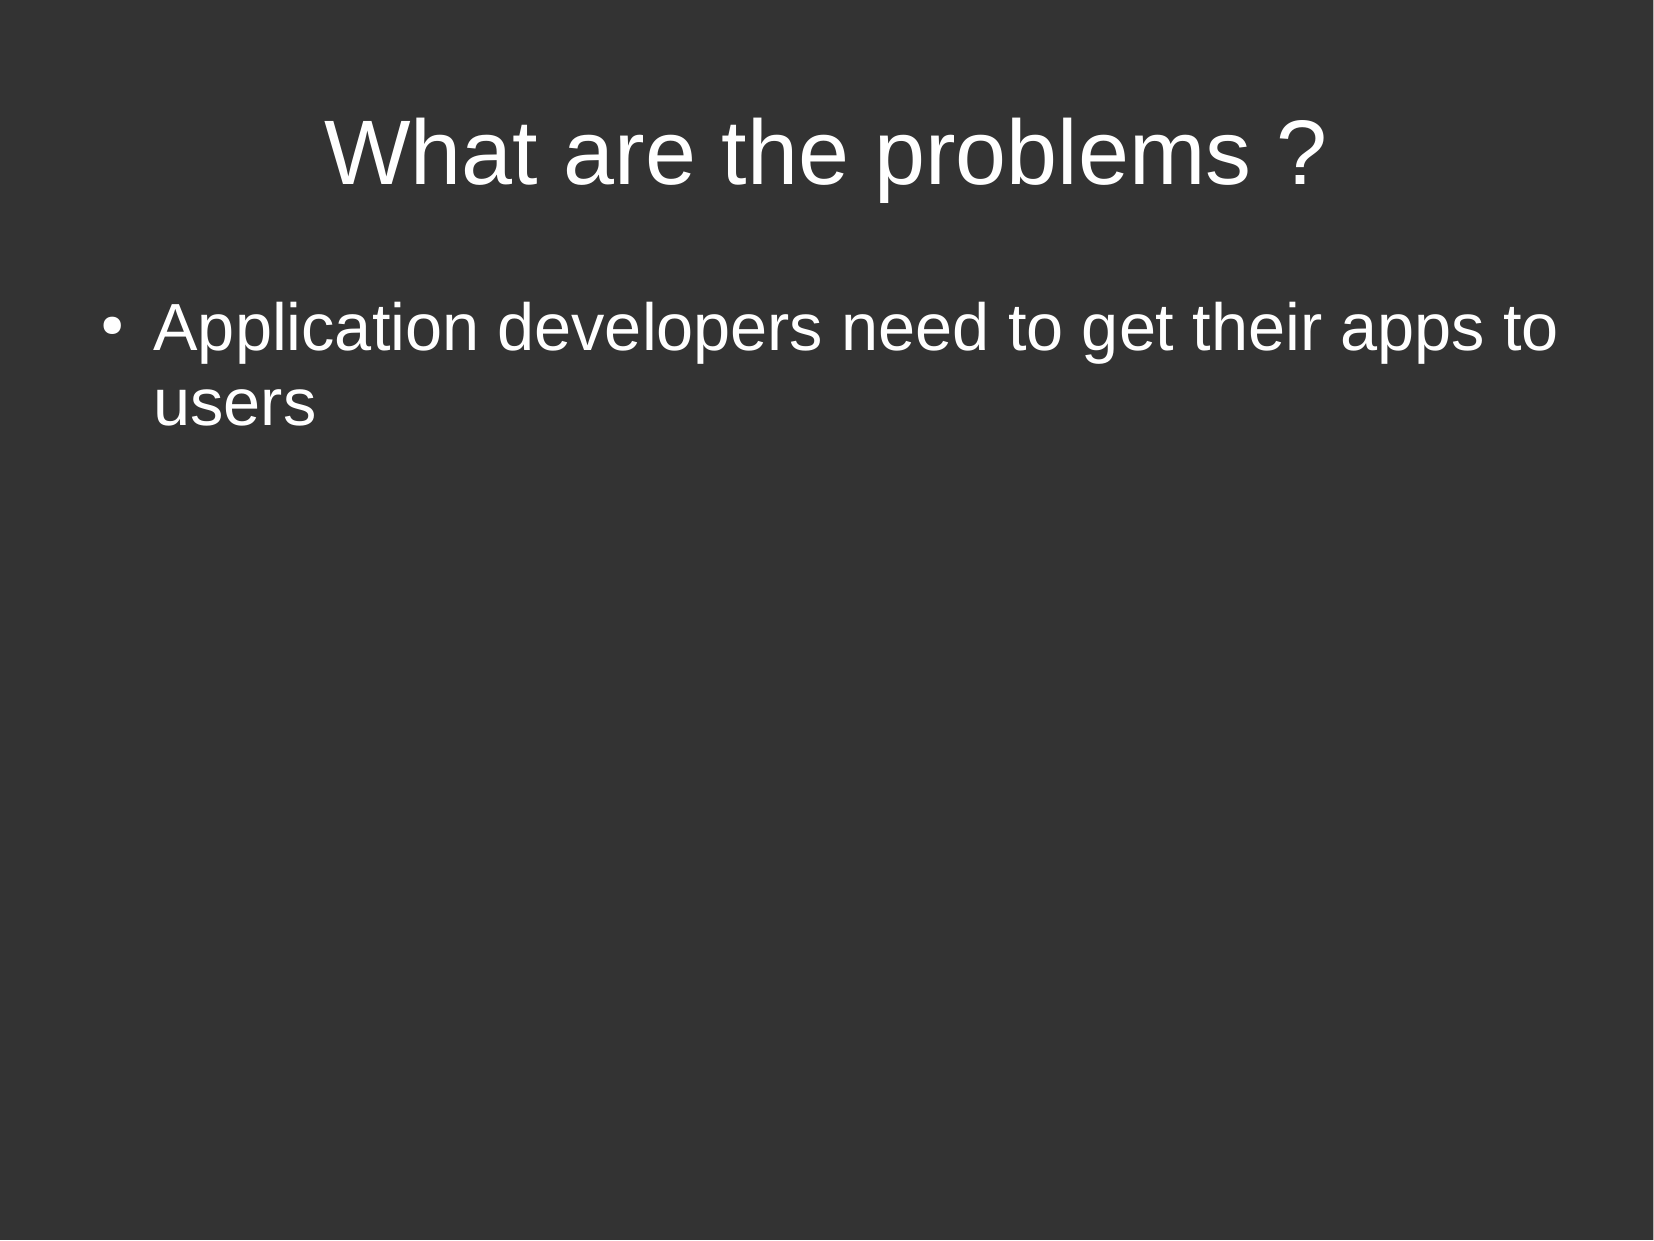

# What are the problems ?
Application developers need to get their apps to users